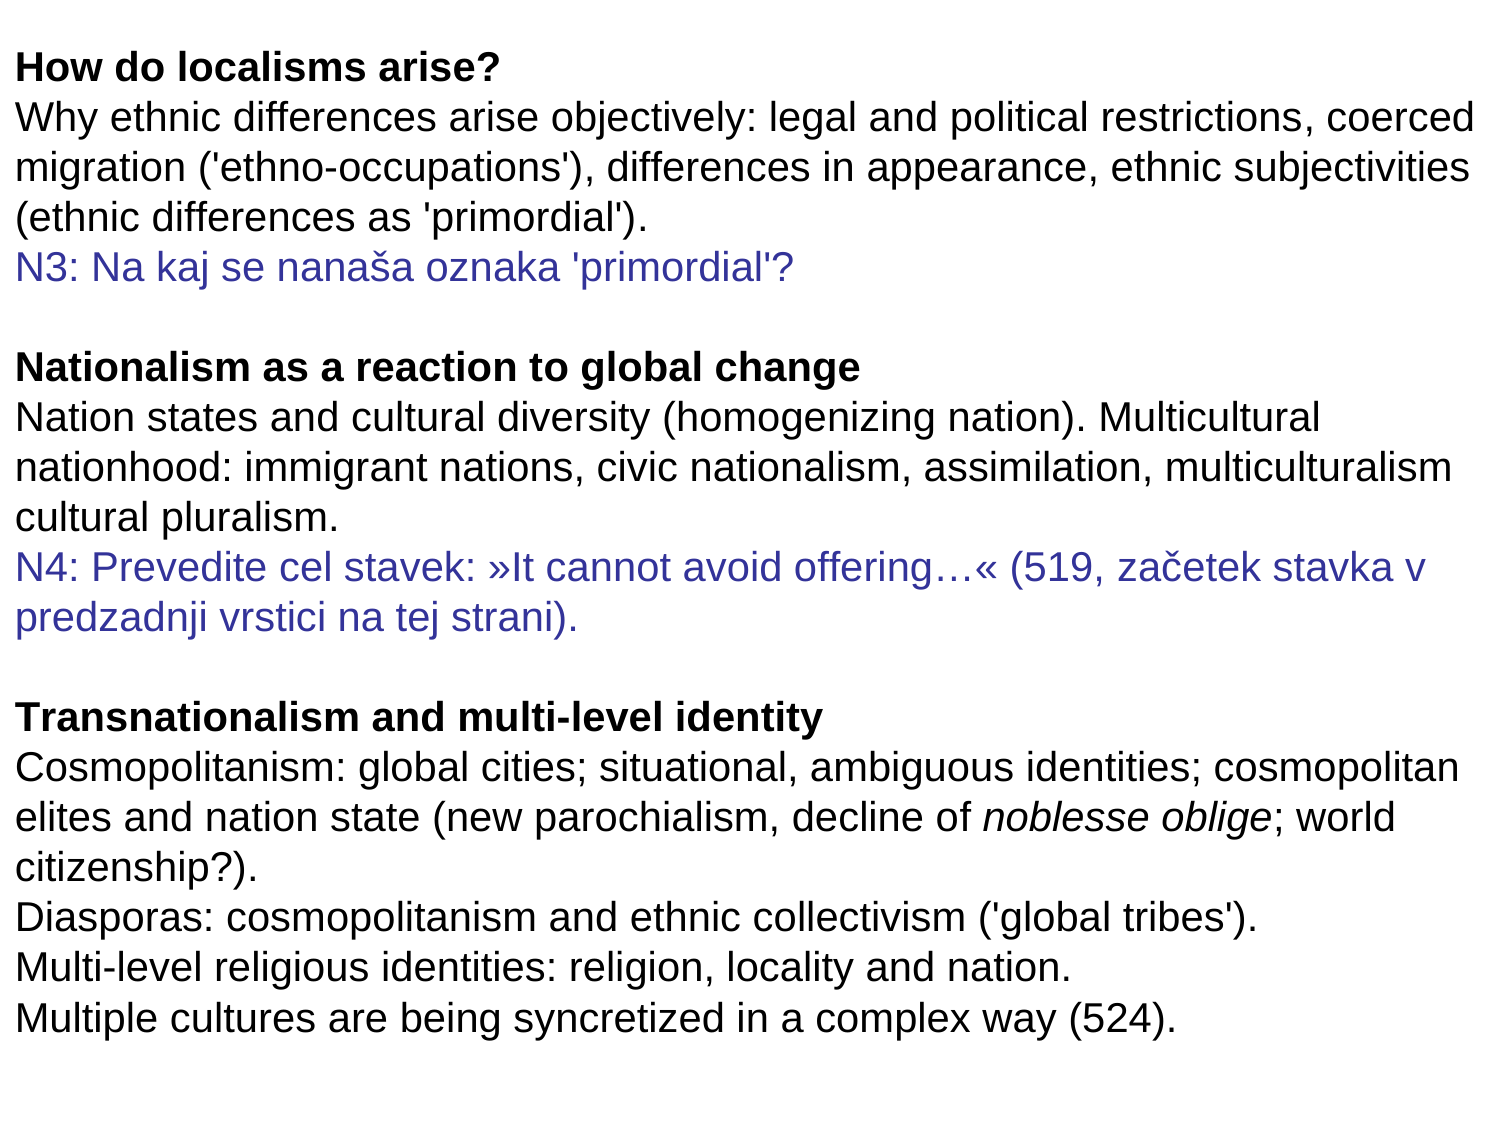

How do localisms arise?
Why ethnic differences arise objectively: legal and political restrictions, coerced migration ('ethno-occupations'), differences in appearance, ethnic subjectivities (ethnic differences as 'primordial').
N3: Na kaj se nanaša oznaka 'primordial'?
Nationalism as a reaction to global change
Nation states and cultural diversity (homogenizing nation). Multicultural nationhood: immigrant nations, civic nationalism, assimilation, multiculturalism cultural pluralism.
N4: Prevedite cel stavek: »It cannot avoid offering…« (519, začetek stavka v predzadnji vrstici na tej strani).
Transnationalism and multi-level identity
Cosmopolitanism: global cities; situational, ambiguous identities; cosmopolitan elites and nation state (new parochialism, decline of noblesse oblige; world citizenship?).
Diasporas: cosmopolitanism and ethnic collectivism ('global tribes').
Multi-level religious identities: religion, locality and nation.
Multiple cultures are being syncretized in a complex way (524).